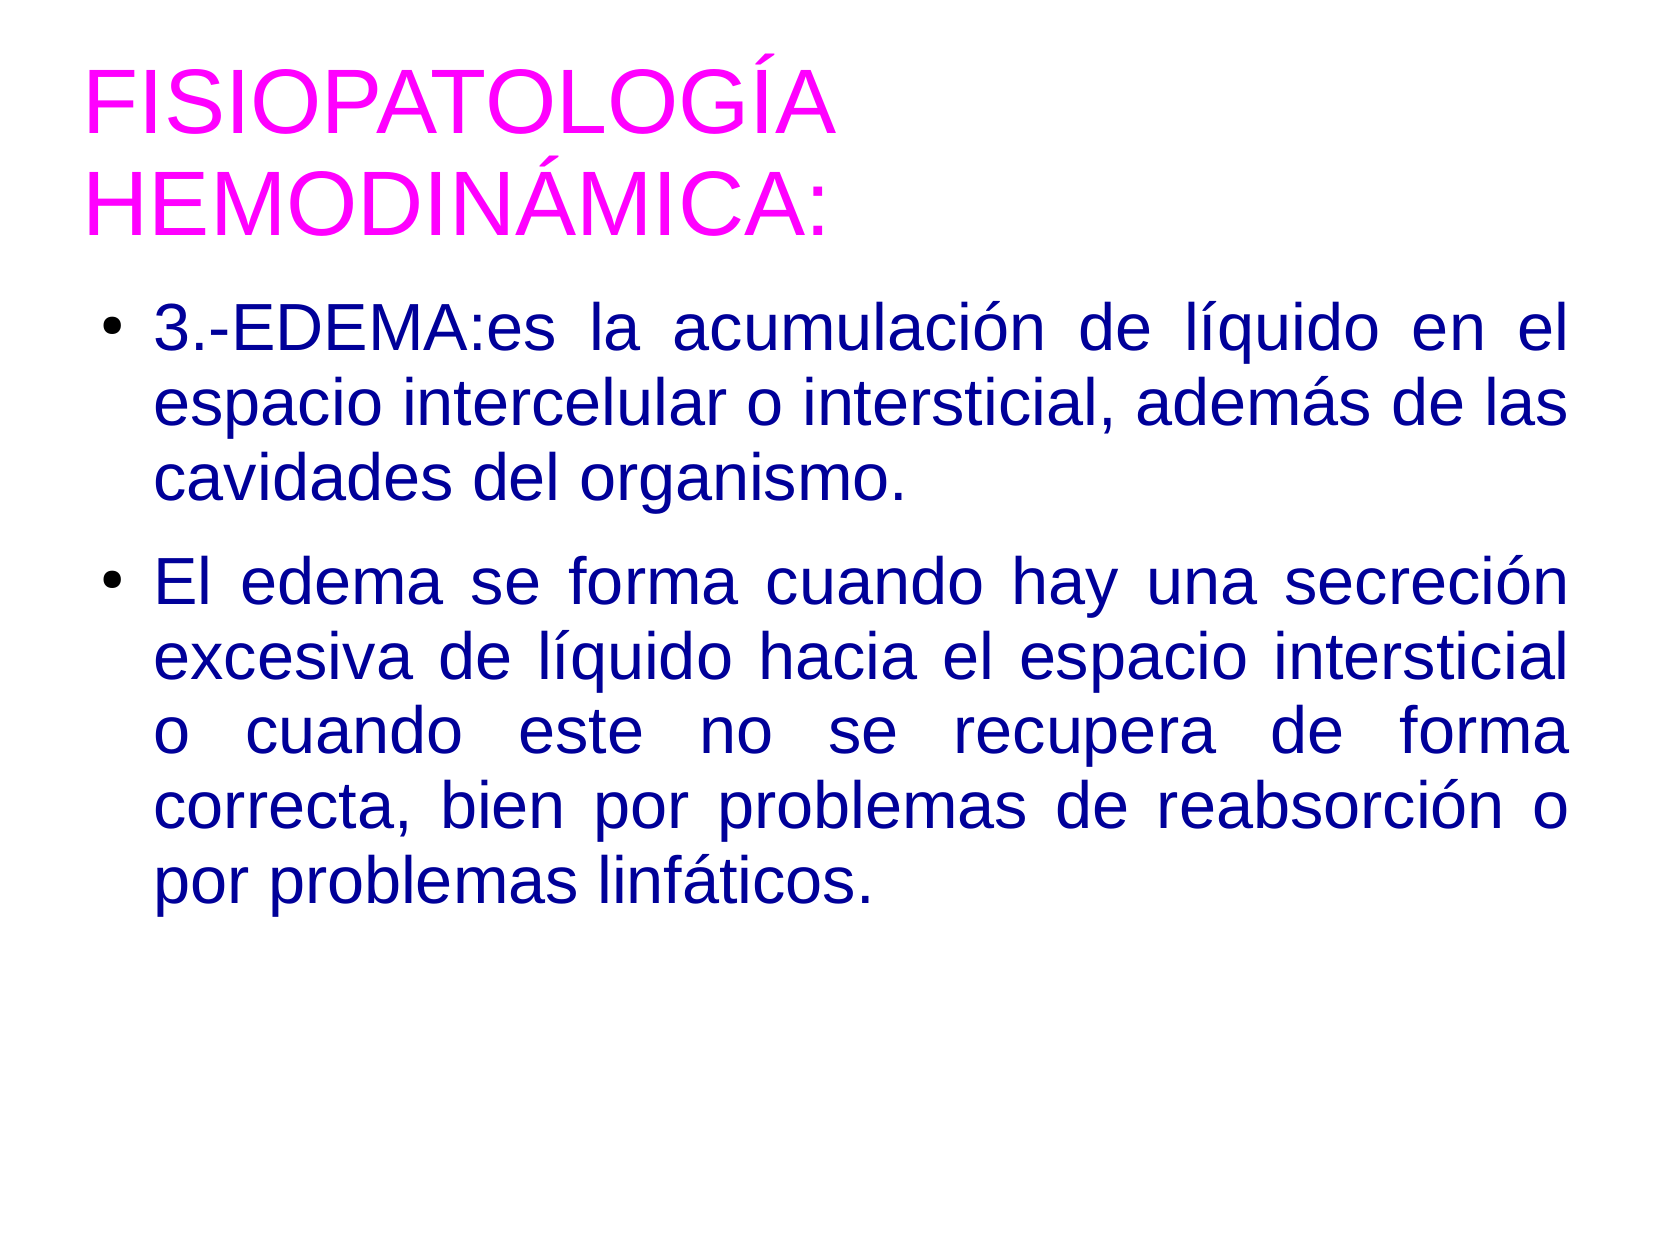

# FISIOPATOLOGÍA HEMODINÁMICA:
3.-EDEMA:es la acumulación de líquido en el espacio intercelular o intersticial, además de las cavidades del organismo.
El edema se forma cuando hay una secreción excesiva de líquido hacia el espacio intersticial o cuando este no se recupera de forma correcta, bien por problemas de reabsorción o por problemas linfáticos.